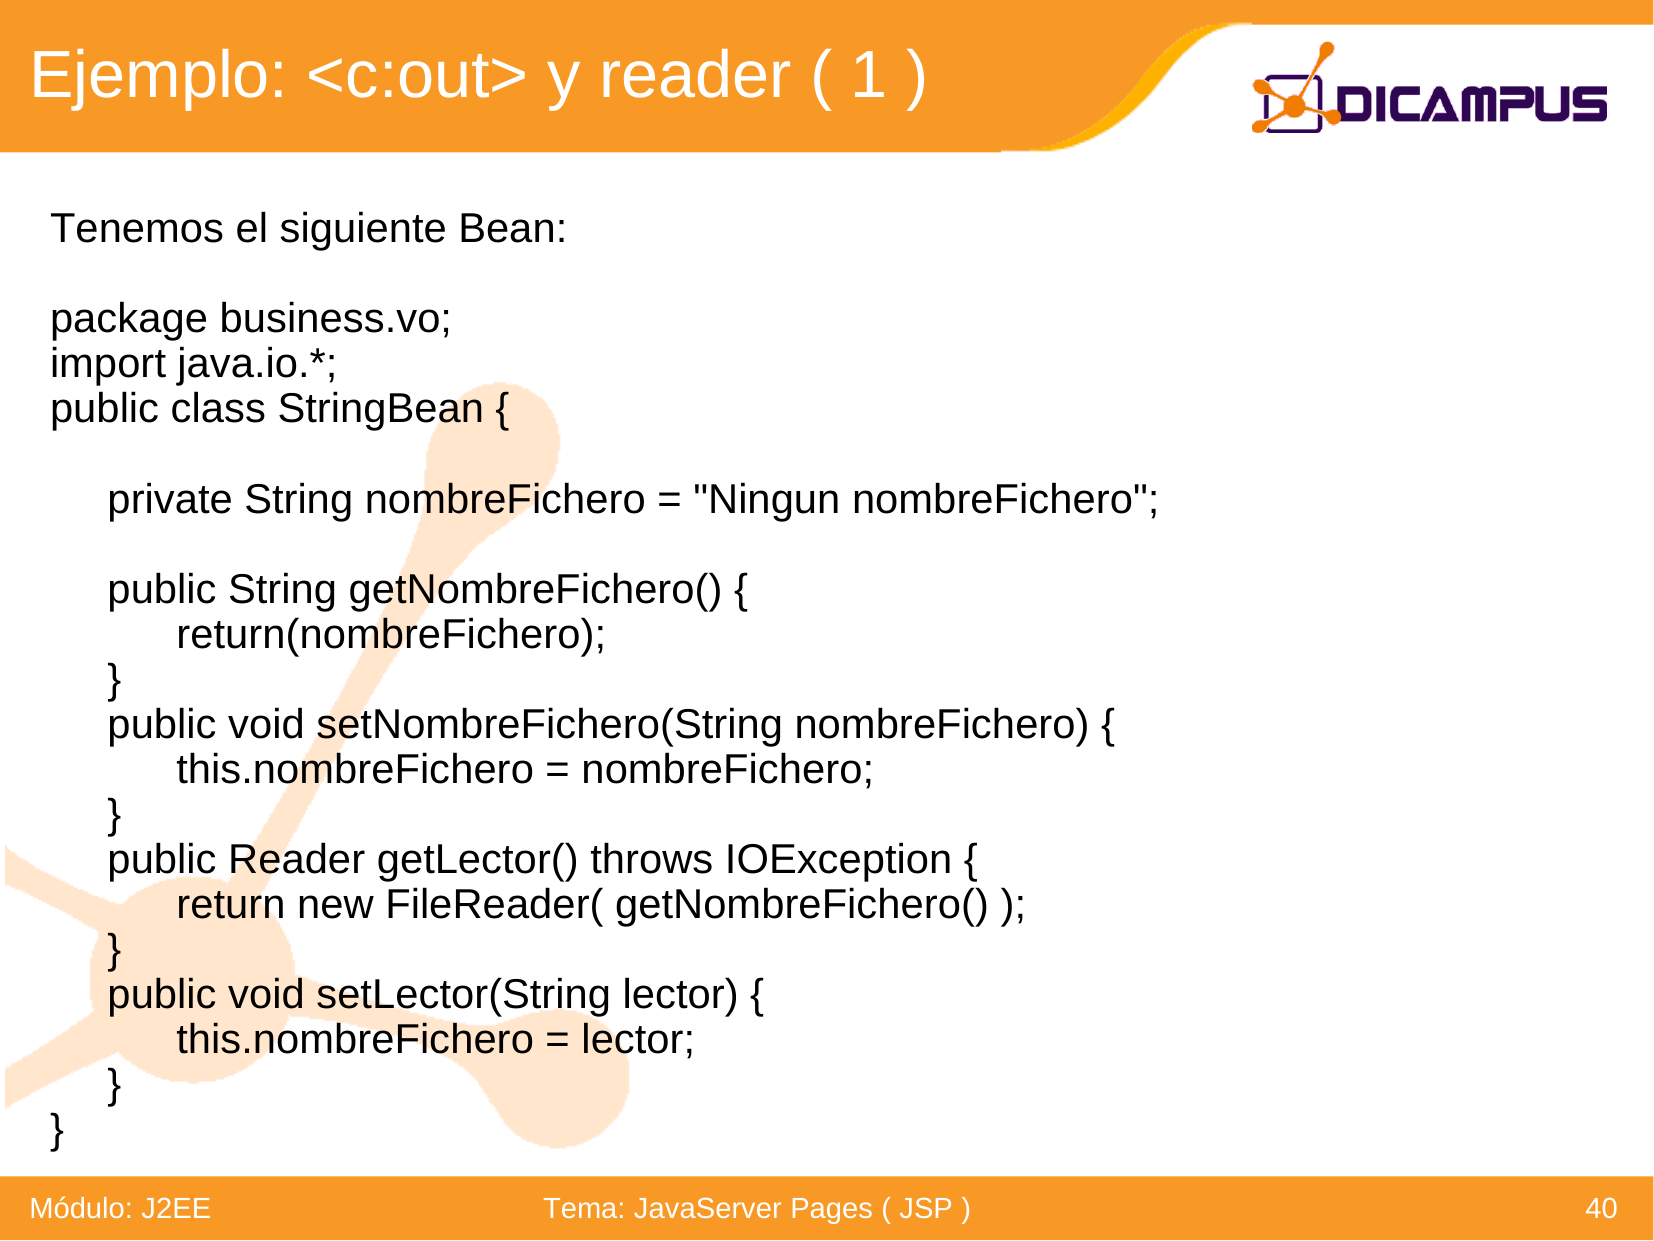

Ejemplo: <c:out> y reader ( 1 )
Tenemos el siguiente Bean:
package business.vo;
import java.io.*;
public class StringBean {
 private String nombreFichero = "Ningun nombreFichero";
 public String getNombreFichero() {
 return(nombreFichero);
 }
 public void setNombreFichero(String nombreFichero) {
 this.nombreFichero = nombreFichero;
 }
 public Reader getLector() throws IOException {
 return new FileReader( getNombreFichero() );
 }
 public void setLector(String lector) {
 this.nombreFichero = lector;
 }
}
Módulo: J2EE
Tema: JavaServer Pages ( JSP )